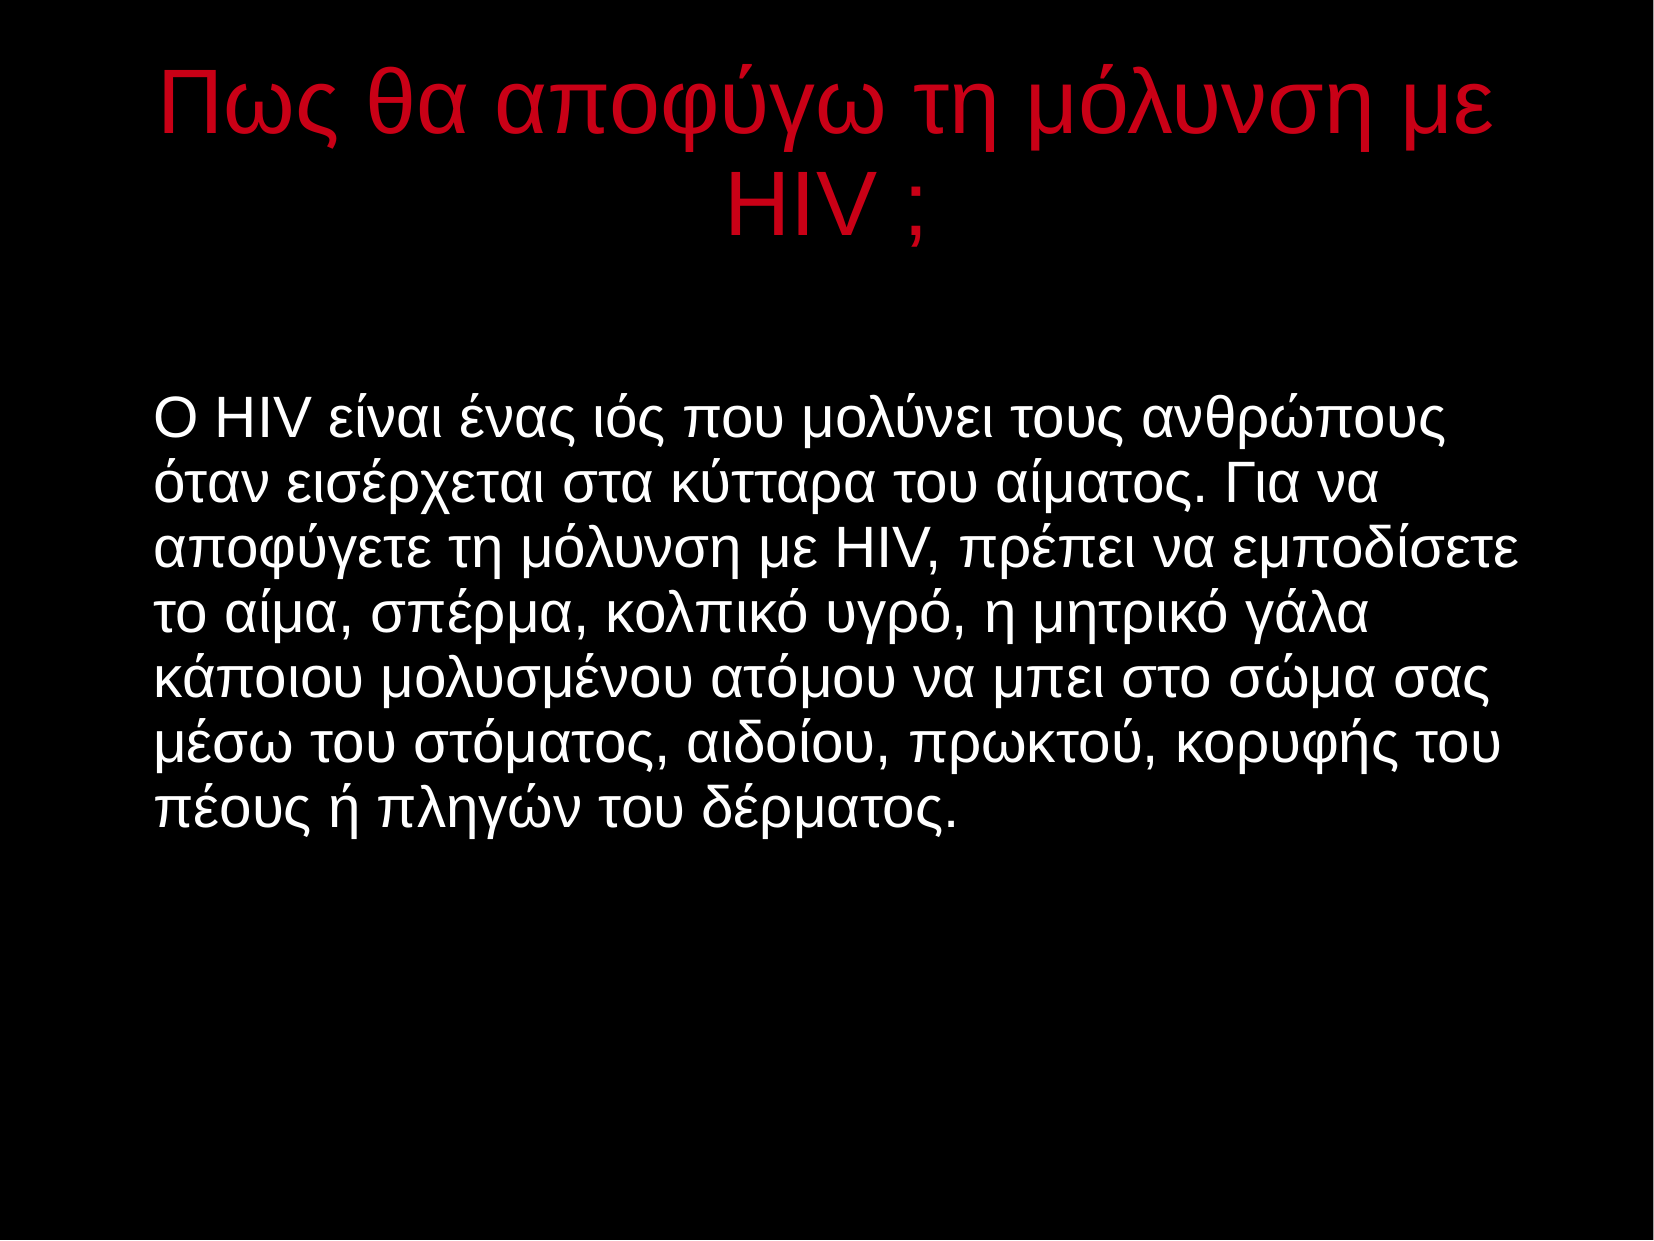

# Πως θα αποφύγω τη μόλυνση με HIV ;
Ο HIV είναι ένας ιός που μολύνει τους ανθρώπους όταν εισέρχεται στα κύτταρα του αίματος. Για να αποφύγετε τη μόλυνση με HIV, πρέπει να εμποδίσετε το αίμα, σπέρμα, κολπικό υγρό, η μητρικό γάλα κάποιου μολυσμένου ατόμου να μπει στο σώμα σας μέσω του στόματος, αιδοίου, πρωκτού, κορυφής του πέους ή πληγών του δέρματος.